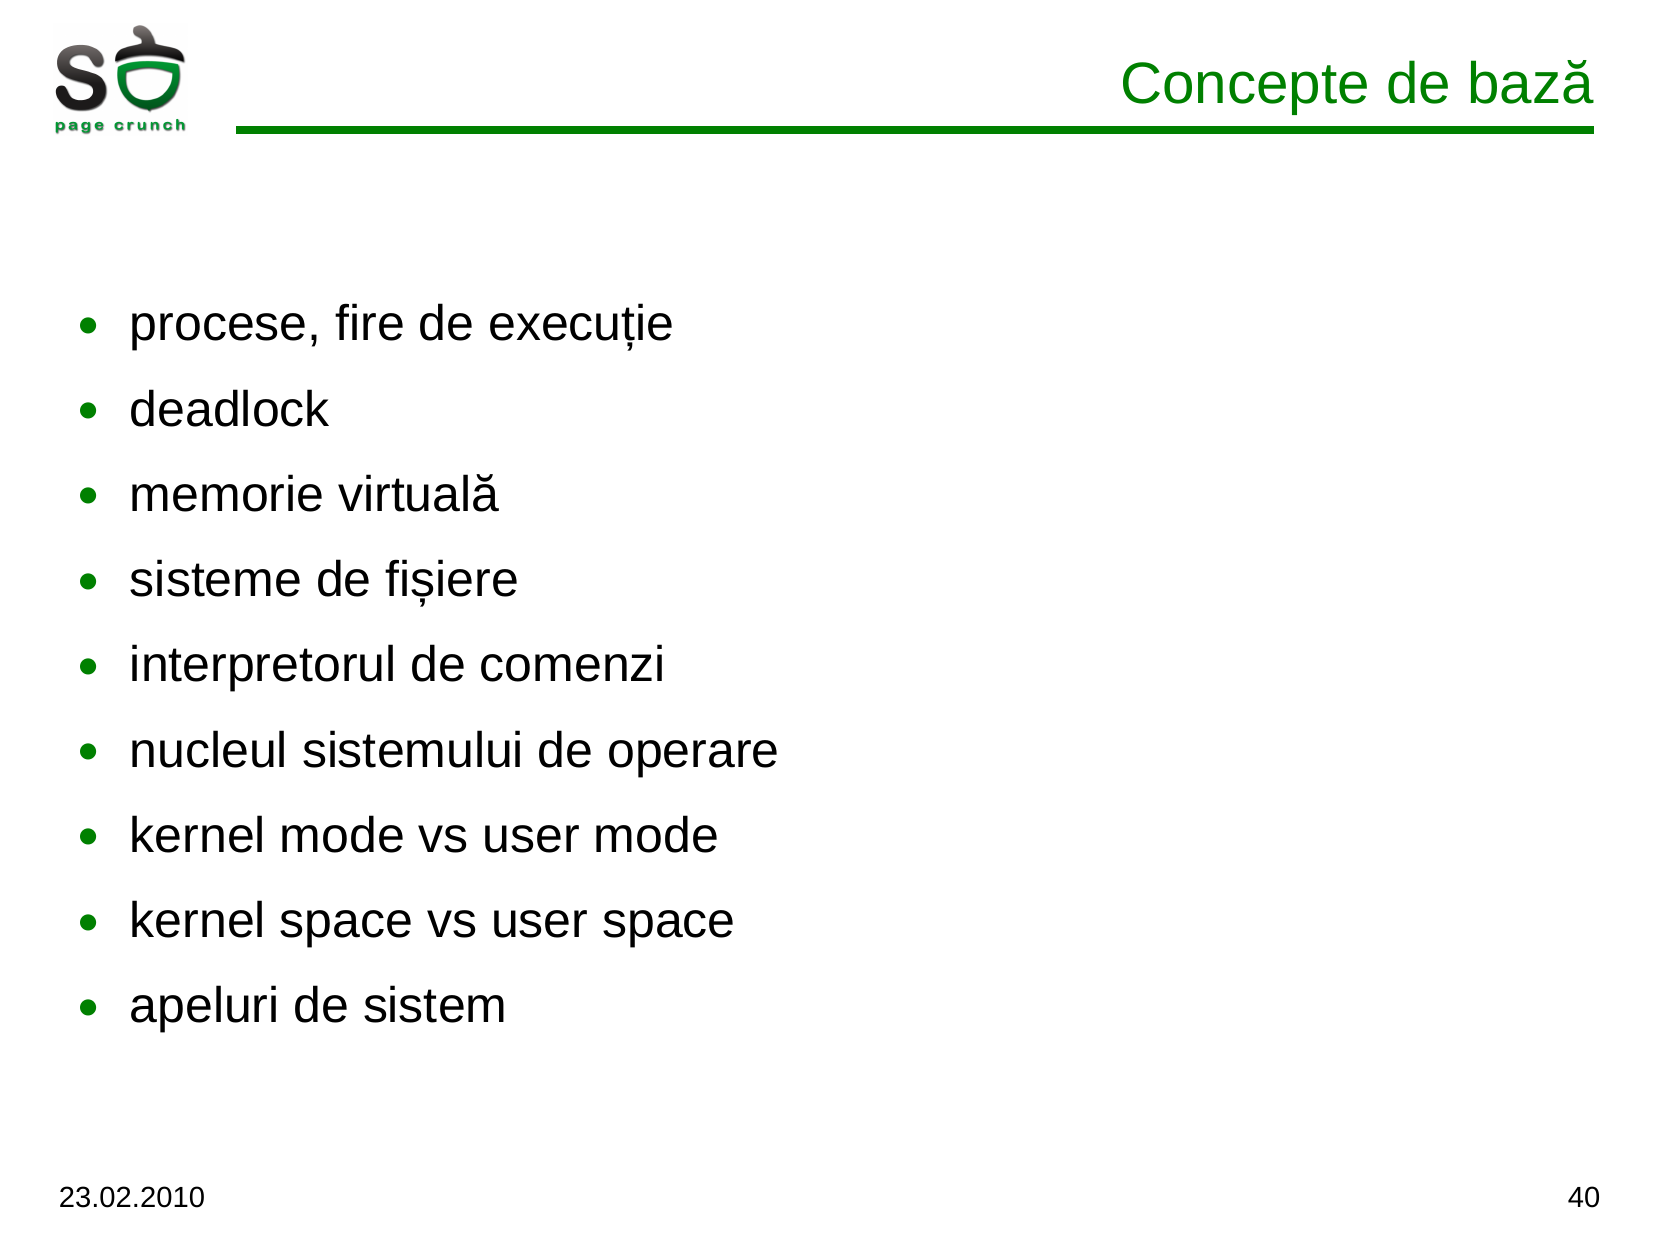

# Concepte de bază
procese, fire de execuție
deadlock
memorie virtuală
sisteme de fișiere
interpretorul de comenzi
nucleul sistemului de operare
kernel mode vs user mode
kernel space vs user space
apeluri de sistem
23.02.2010
40